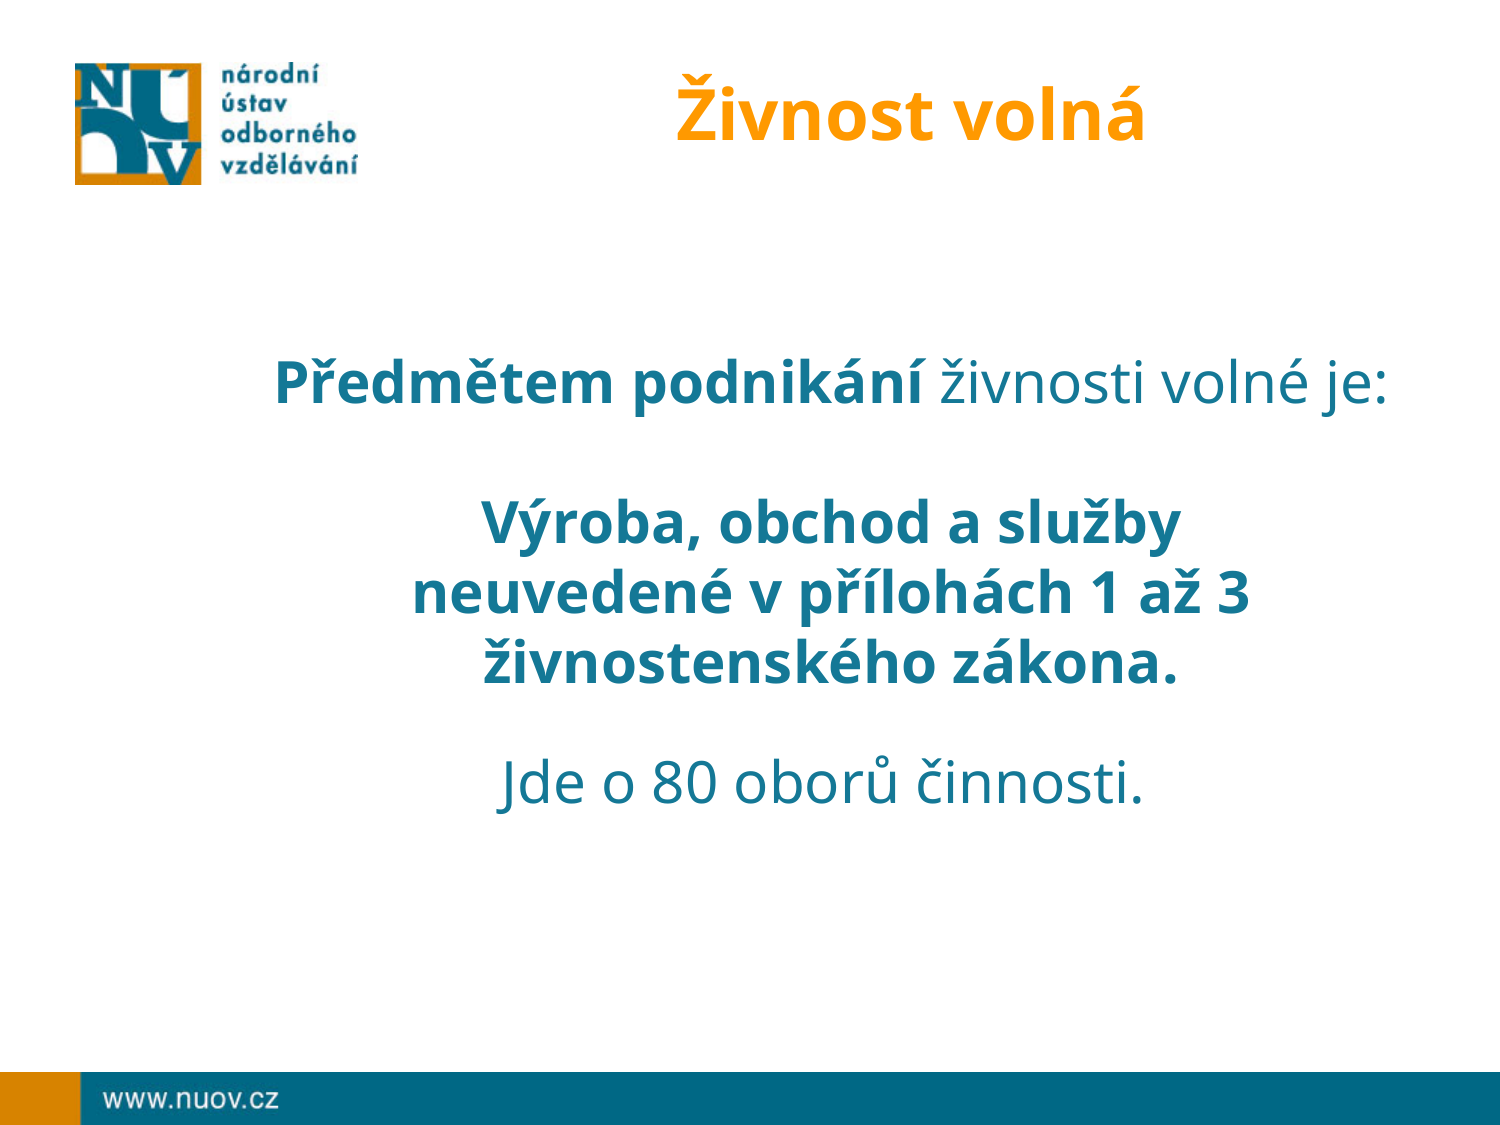

# Živnost volná
Předmětem podnikání živnosti volné je:
Výroba, obchod a služby
neuvedené v přílohách 1 až 3 živnostenského zákona.
Jde o 80 oborů činnosti.